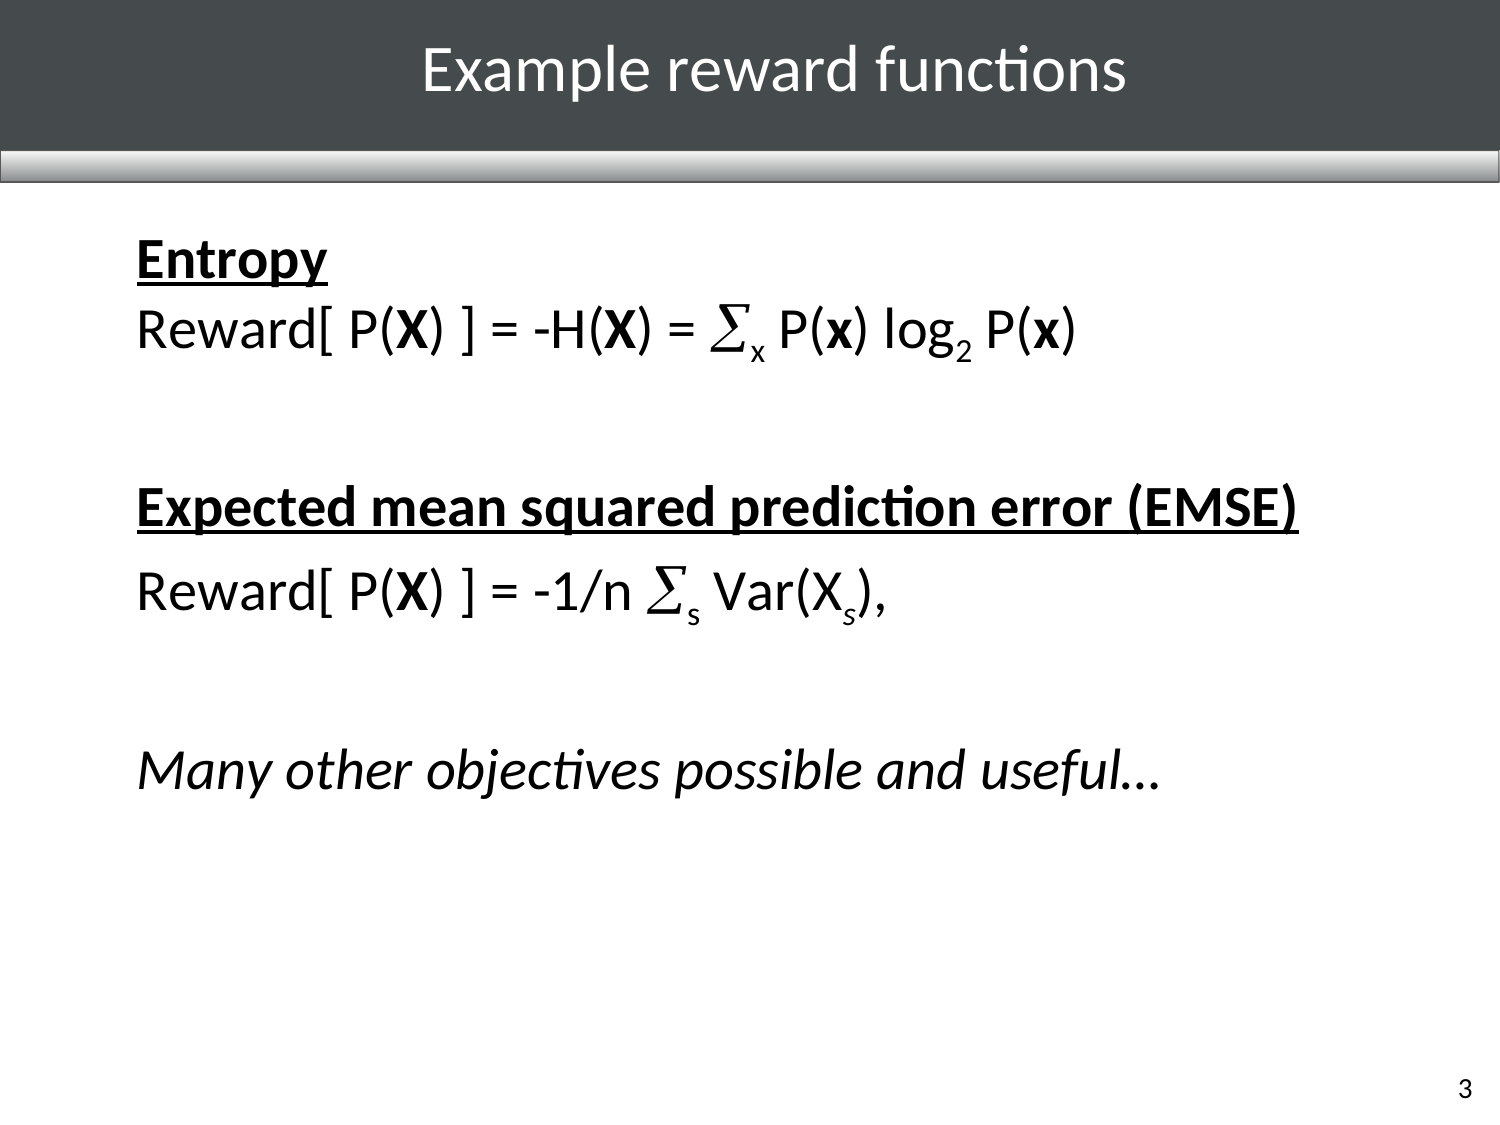

# Example reward functions
	Entropy
Reward[ P(X) ] = -H(X) = x P(x) log2 P(x)
	Expected mean squared prediction error (EMSE)
	Reward[ P(X) ] = -1/n s Var(Xs),
	Many other objectives possible and useful…
2